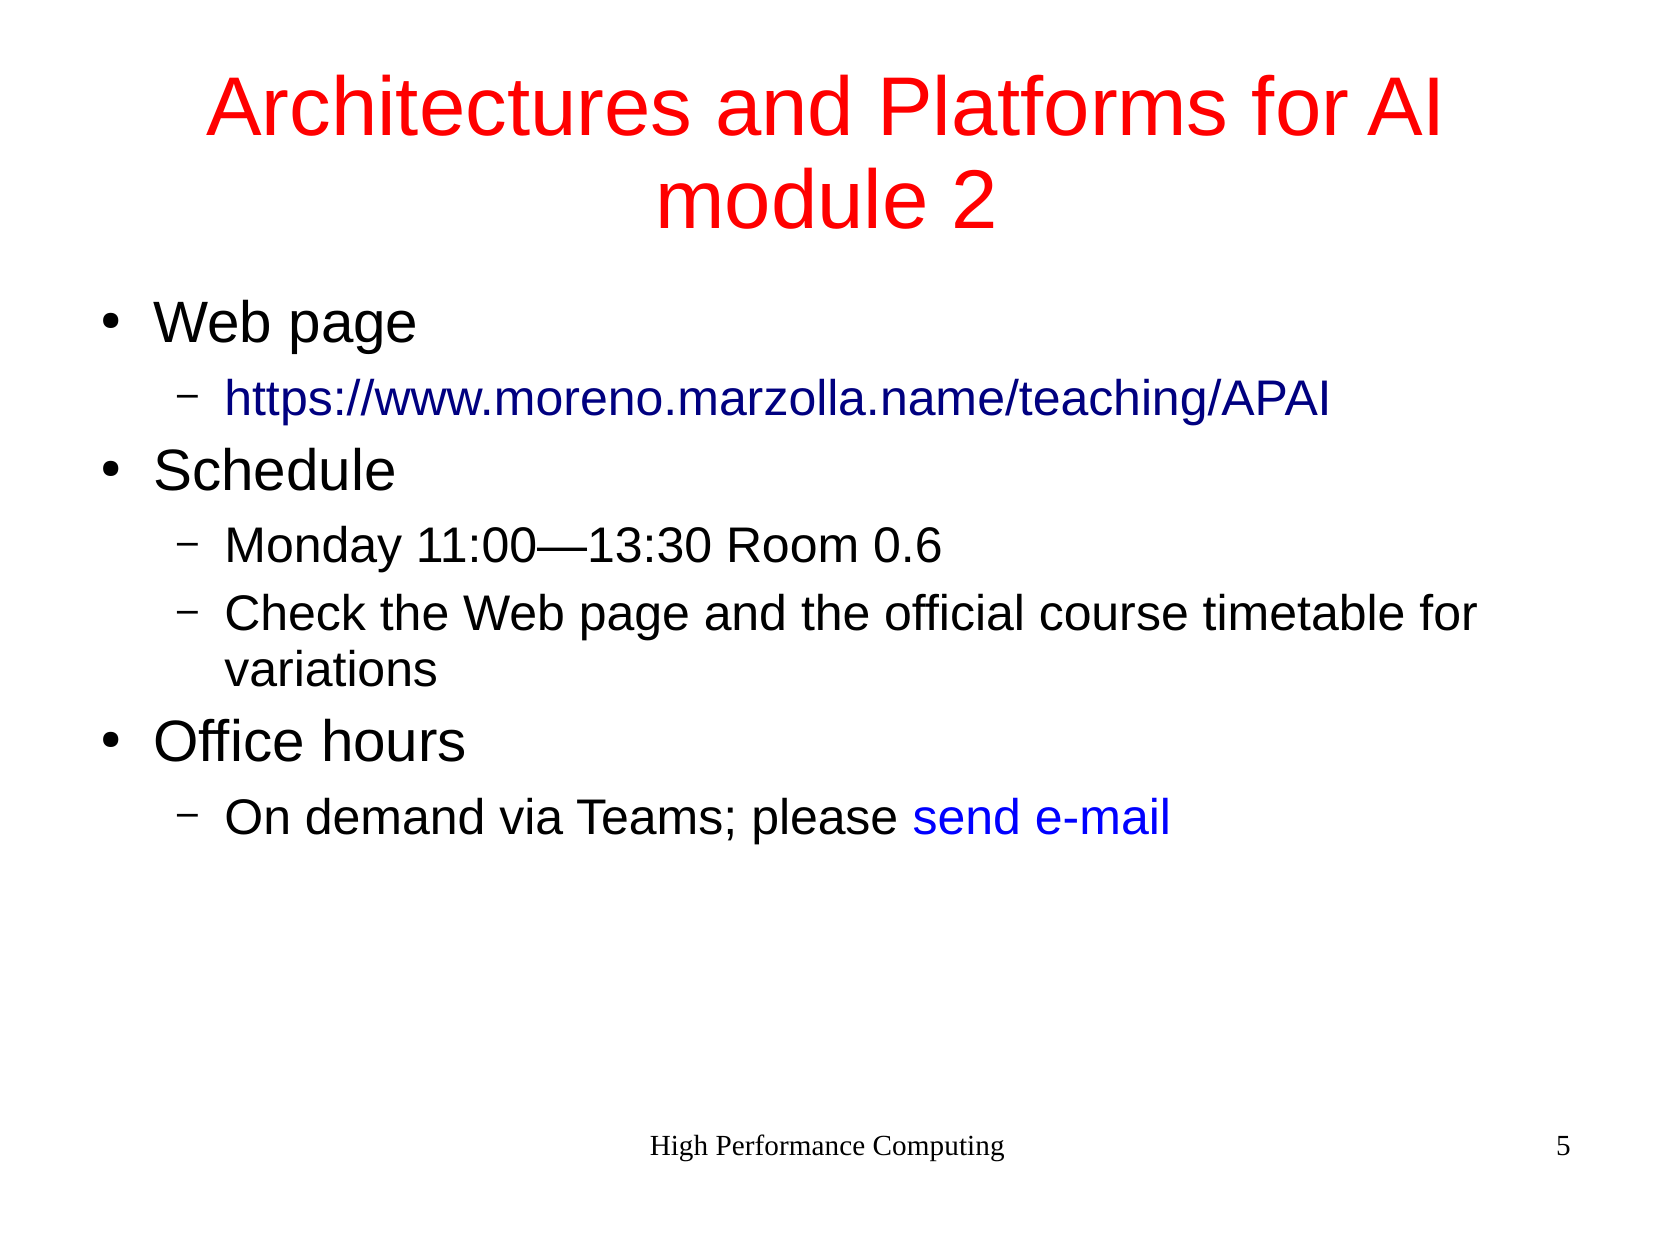

# Architectures and Platforms for AI module 2
Web page
https://www.moreno.marzolla.name/teaching/APAI
Schedule
Monday 11:00—13:30 Room 0.6
Check the Web page and the official course timetable for variations
Office hours
On demand via Teams; please send e-mail
High Performance Computing
5